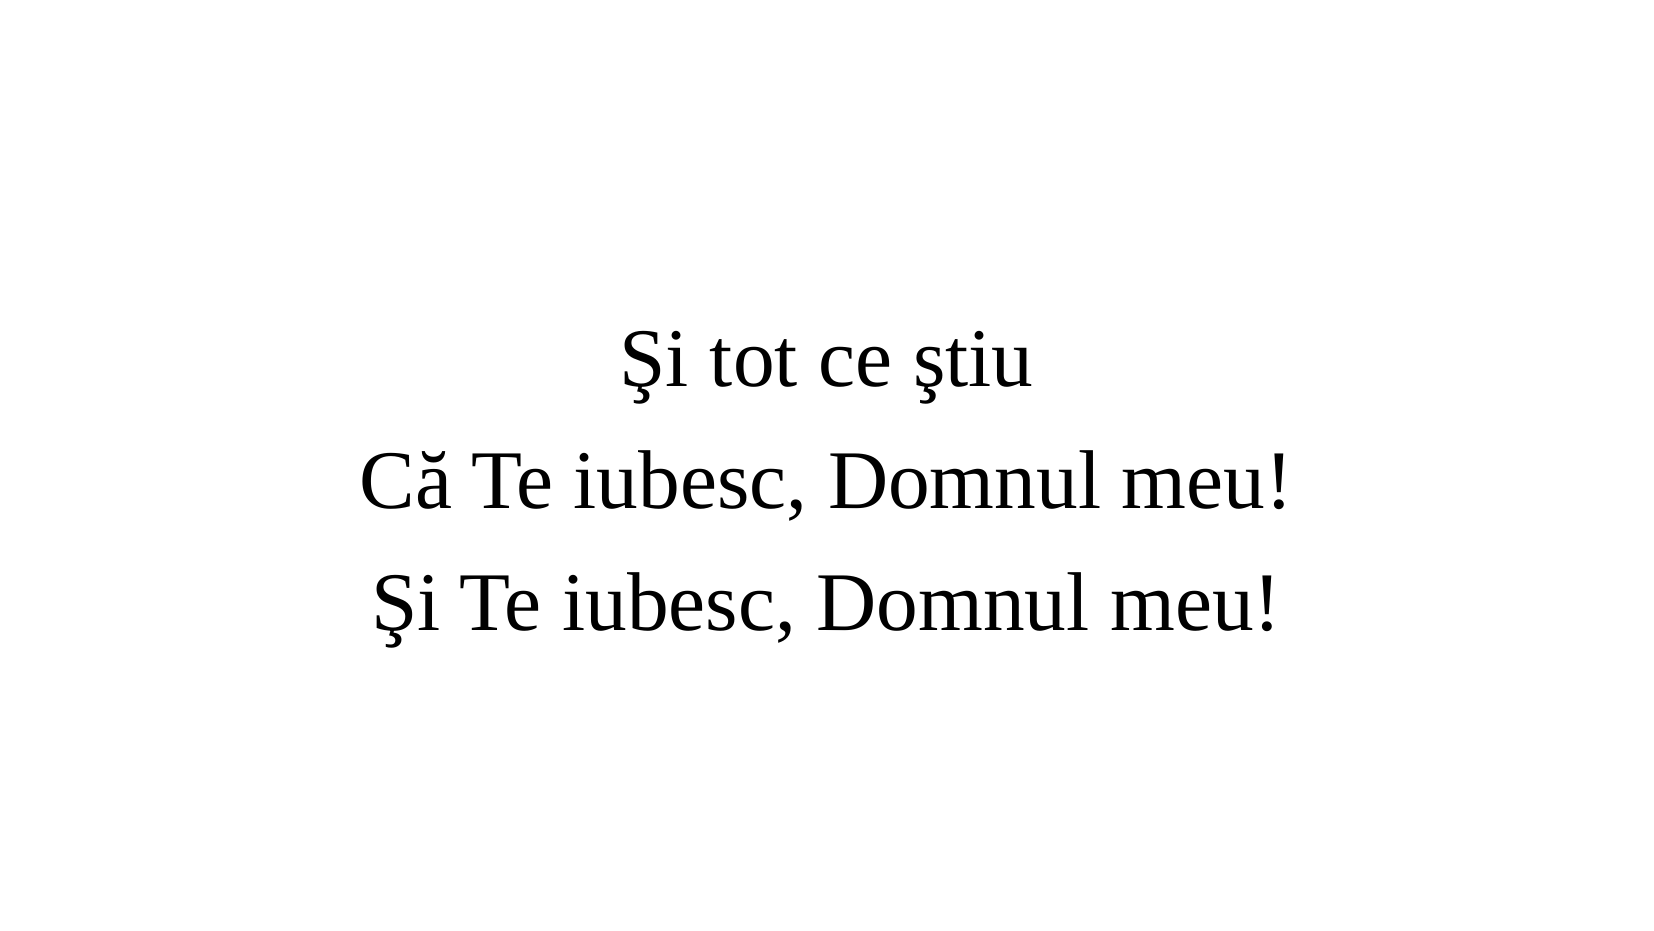

# Şi tot ce ştiu
Că Te iubesc, Domnul meu!
Şi Te iubesc, Domnul meu!